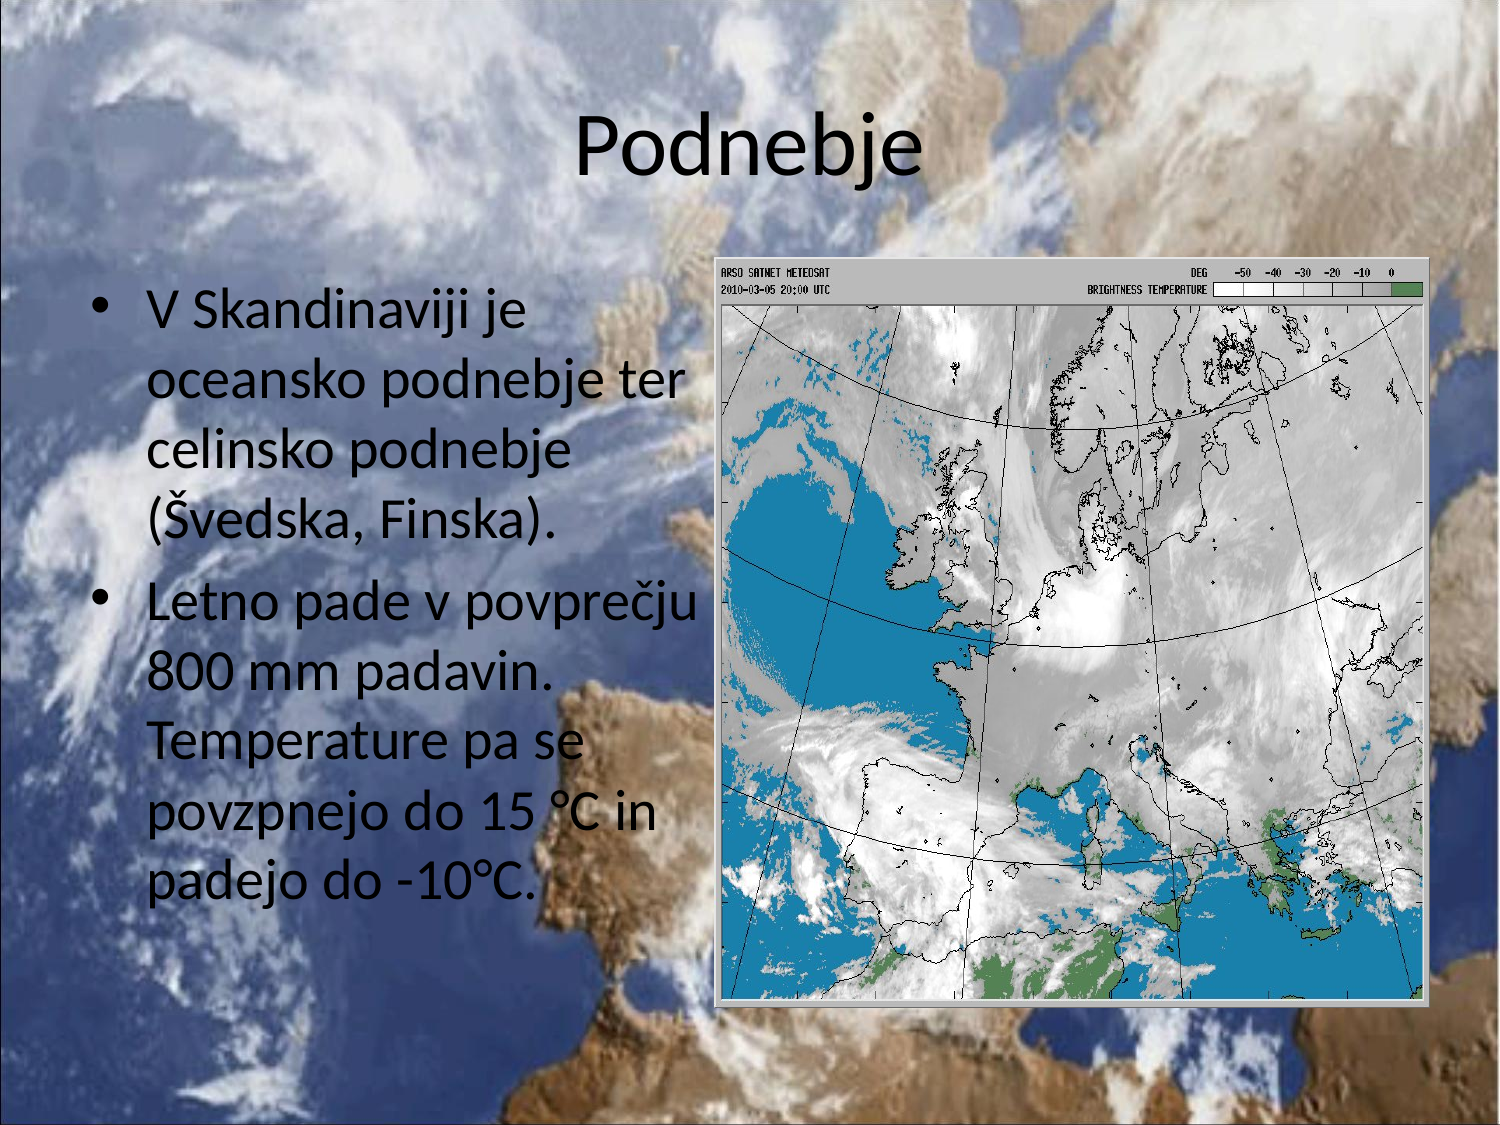

# Podnebje
V Skandinaviji je oceansko podnebje ter celinsko podnebje (Švedska, Finska).
Letno pade v povprečju 800 mm padavin. Temperature pa se povzpnejo do 15 °C in padejo do -10°C.